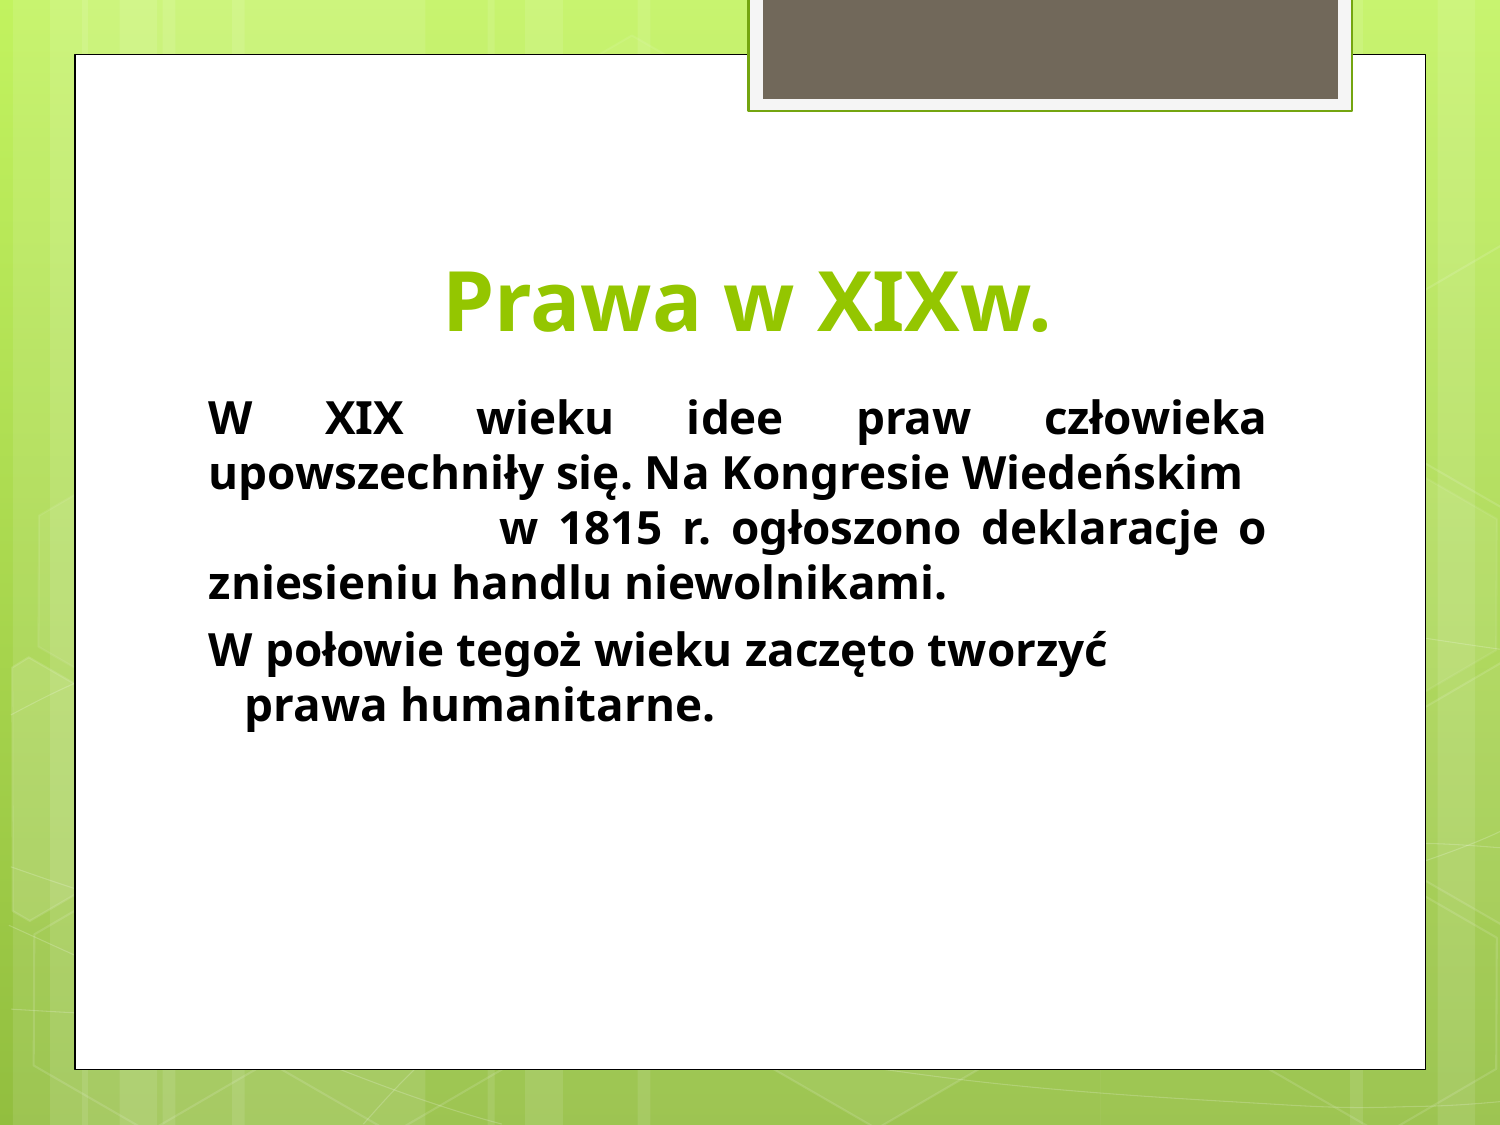

# Prawa w XIXw.
W XIX wieku idee praw człowieka upowszechniły się. Na Kongresie Wiedeńskim w 1815 r. ogłoszono deklaracje o zniesieniu handlu niewolnikami.
W połowie tegoż wieku zaczęto tworzyć prawa humanitarne.